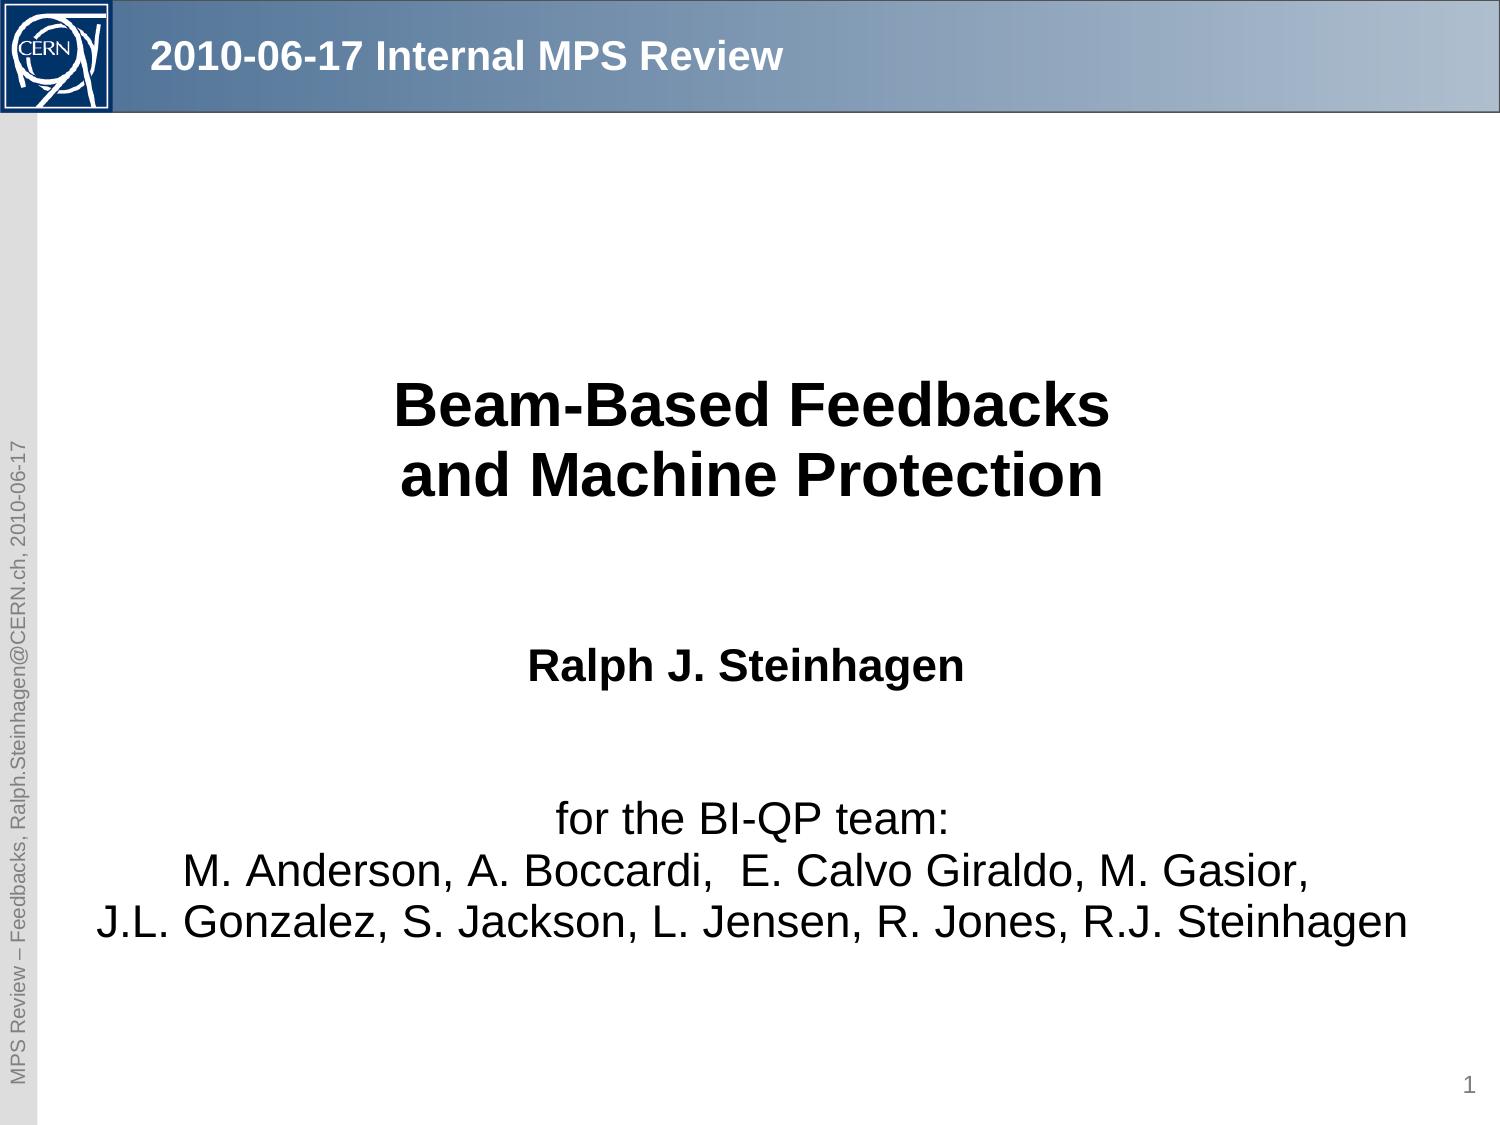

2010-06-17 Internal MPS Review
# Beam-Based Feedbacks and Machine Protection Ralph J. Steinhagen for the BI-QP team: M. Anderson, A. Boccardi,  E. Calvo Giraldo, M. Gasior, J.L. Gonzalez, S. Jackson, L. Jensen, R. Jones, R.J. Steinhagen